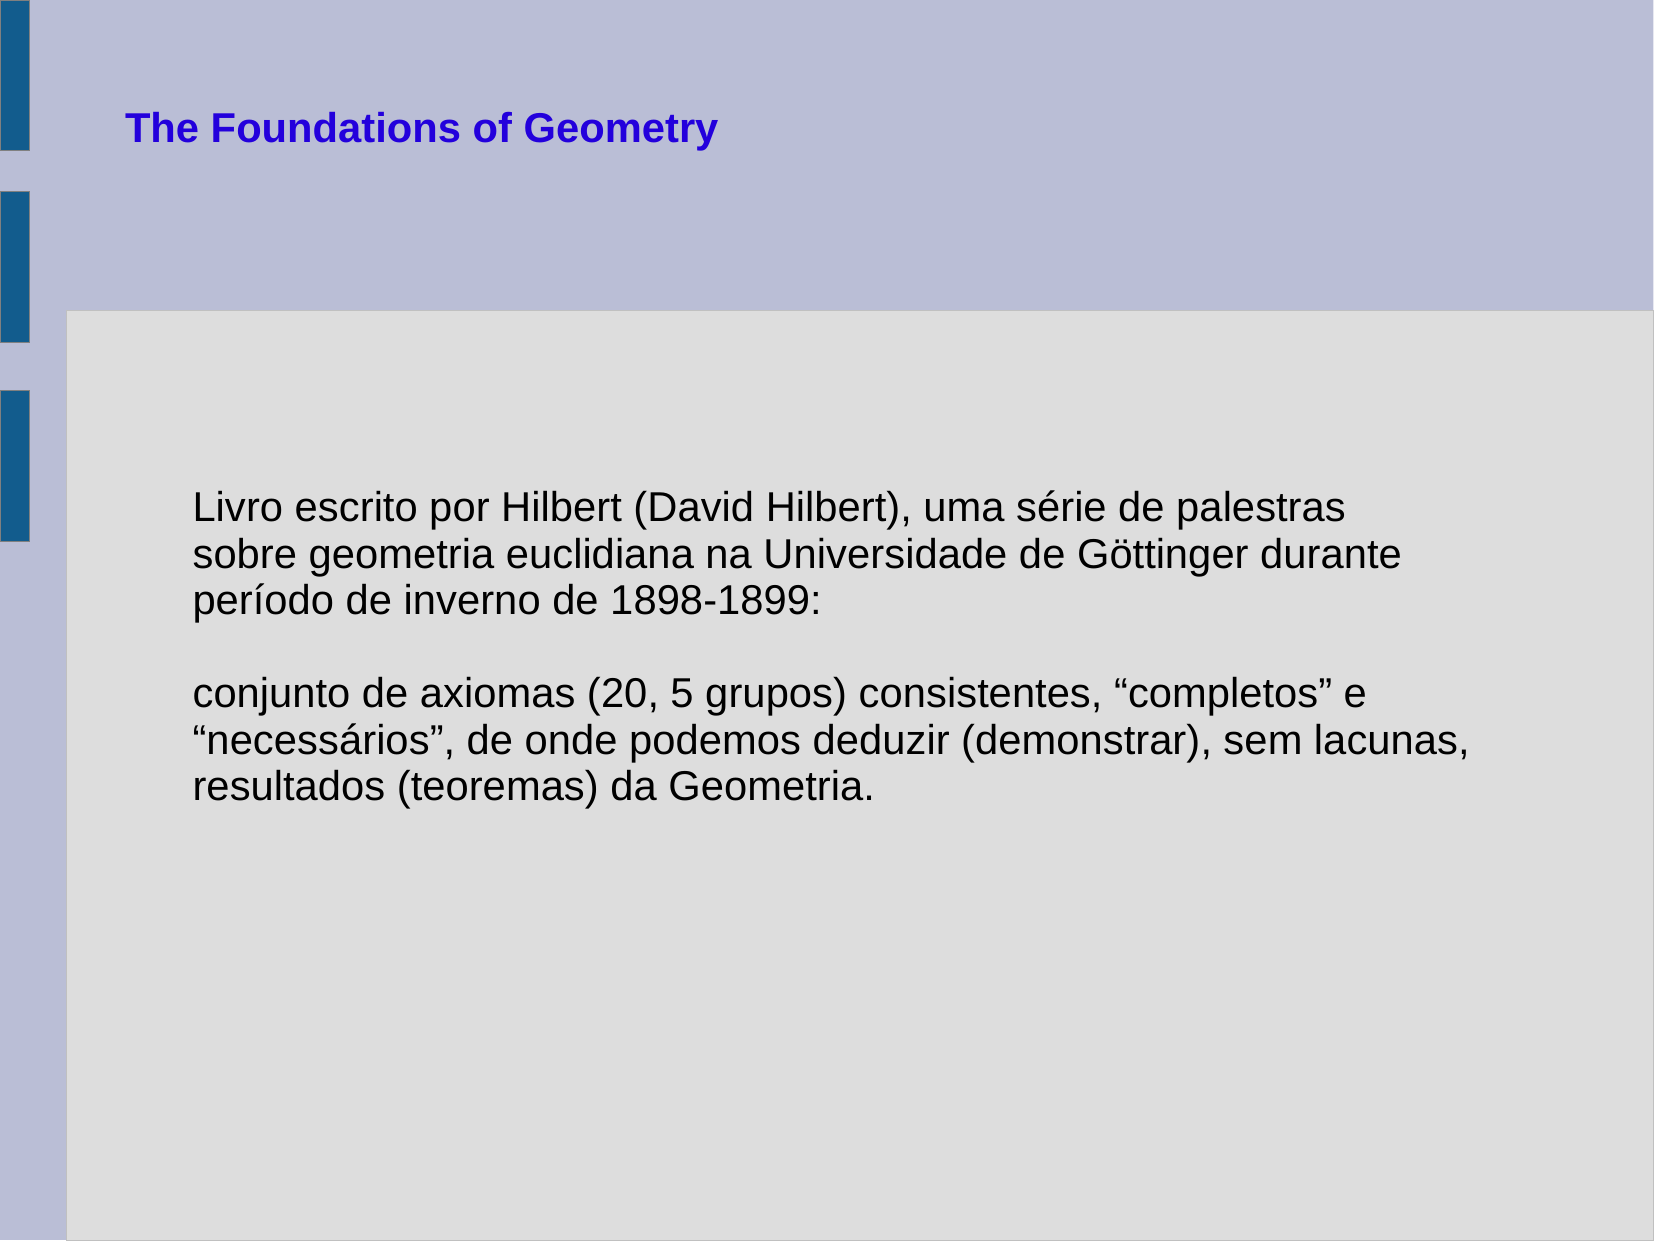

# The Foundations of Geometry
Livro escrito por Hilbert (David Hilbert), uma série de palestras
sobre geometria euclidiana na Universidade de Göttinger durante período de inverno de 1898-1899:
conjunto de axiomas (20, 5 grupos) consistentes, “completos” e “necessários”, de onde podemos deduzir (demonstrar), sem lacunas,
resultados (teoremas) da Geometria.